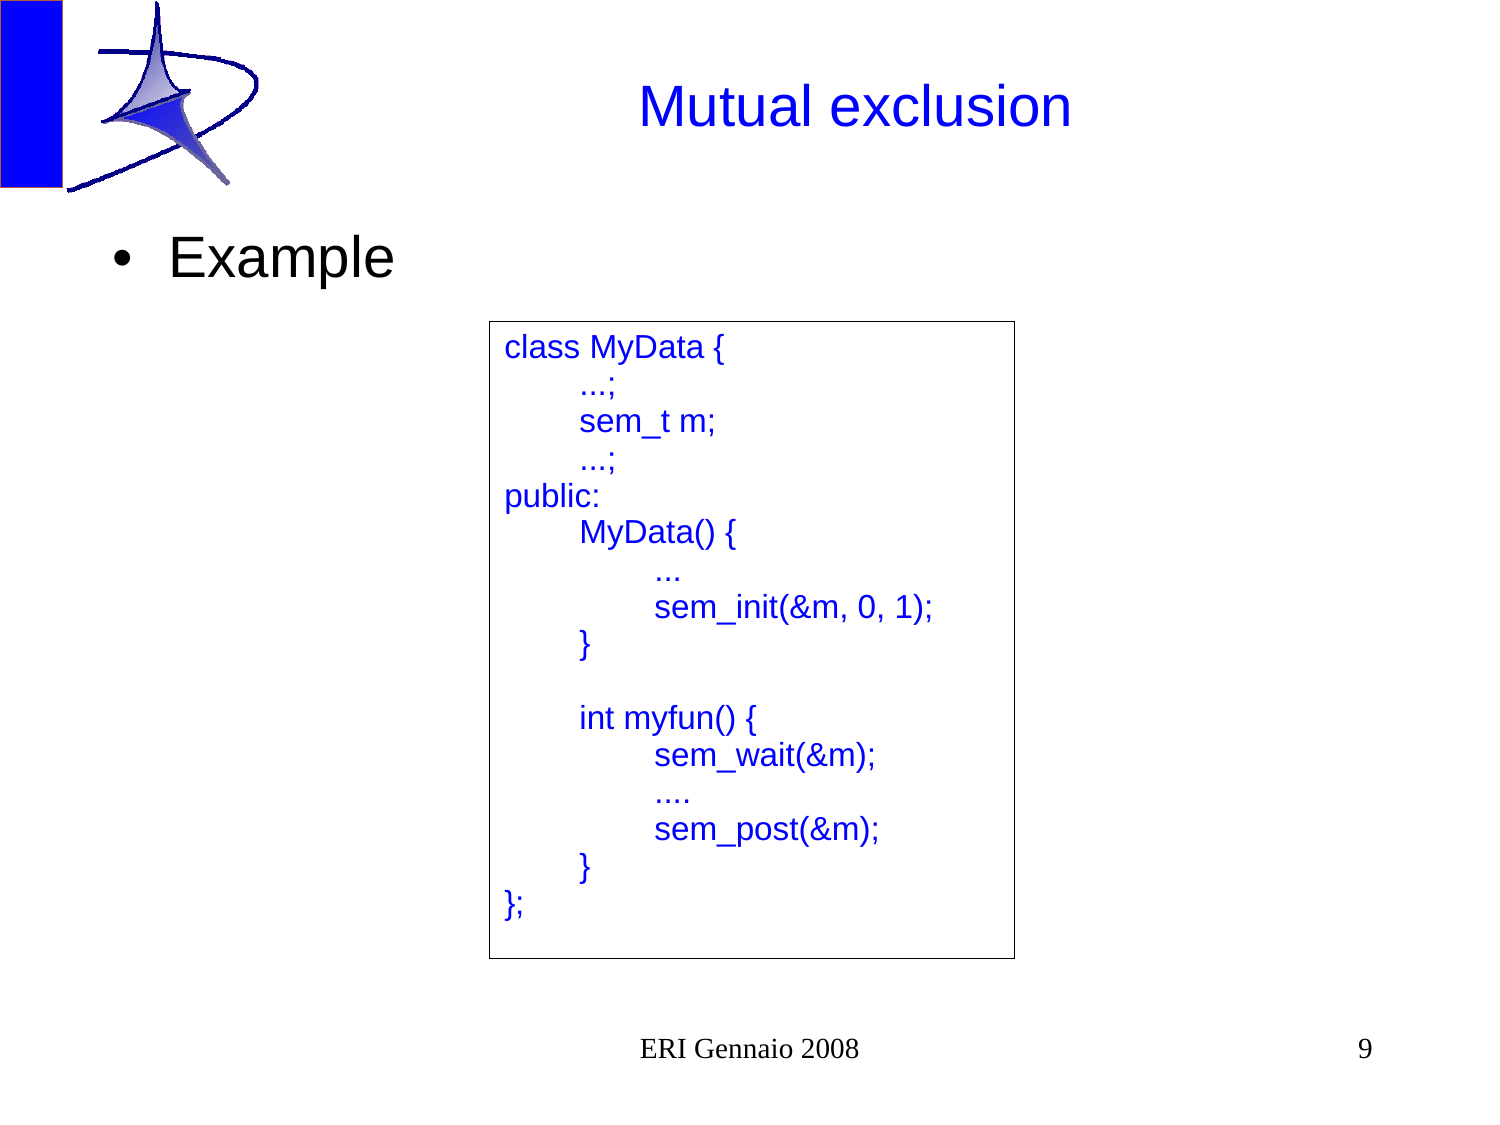

# Mutual exclusion
Example
class MyData {
	...;
	sem_t m;
	...;
public:
	MyData() {
		...
		sem_init(&m, 0, 1);
	}
	int myfun() {
		sem_wait(&m);
		....
		sem_post(&m);
	}
};
ERI Gennaio 2008
9